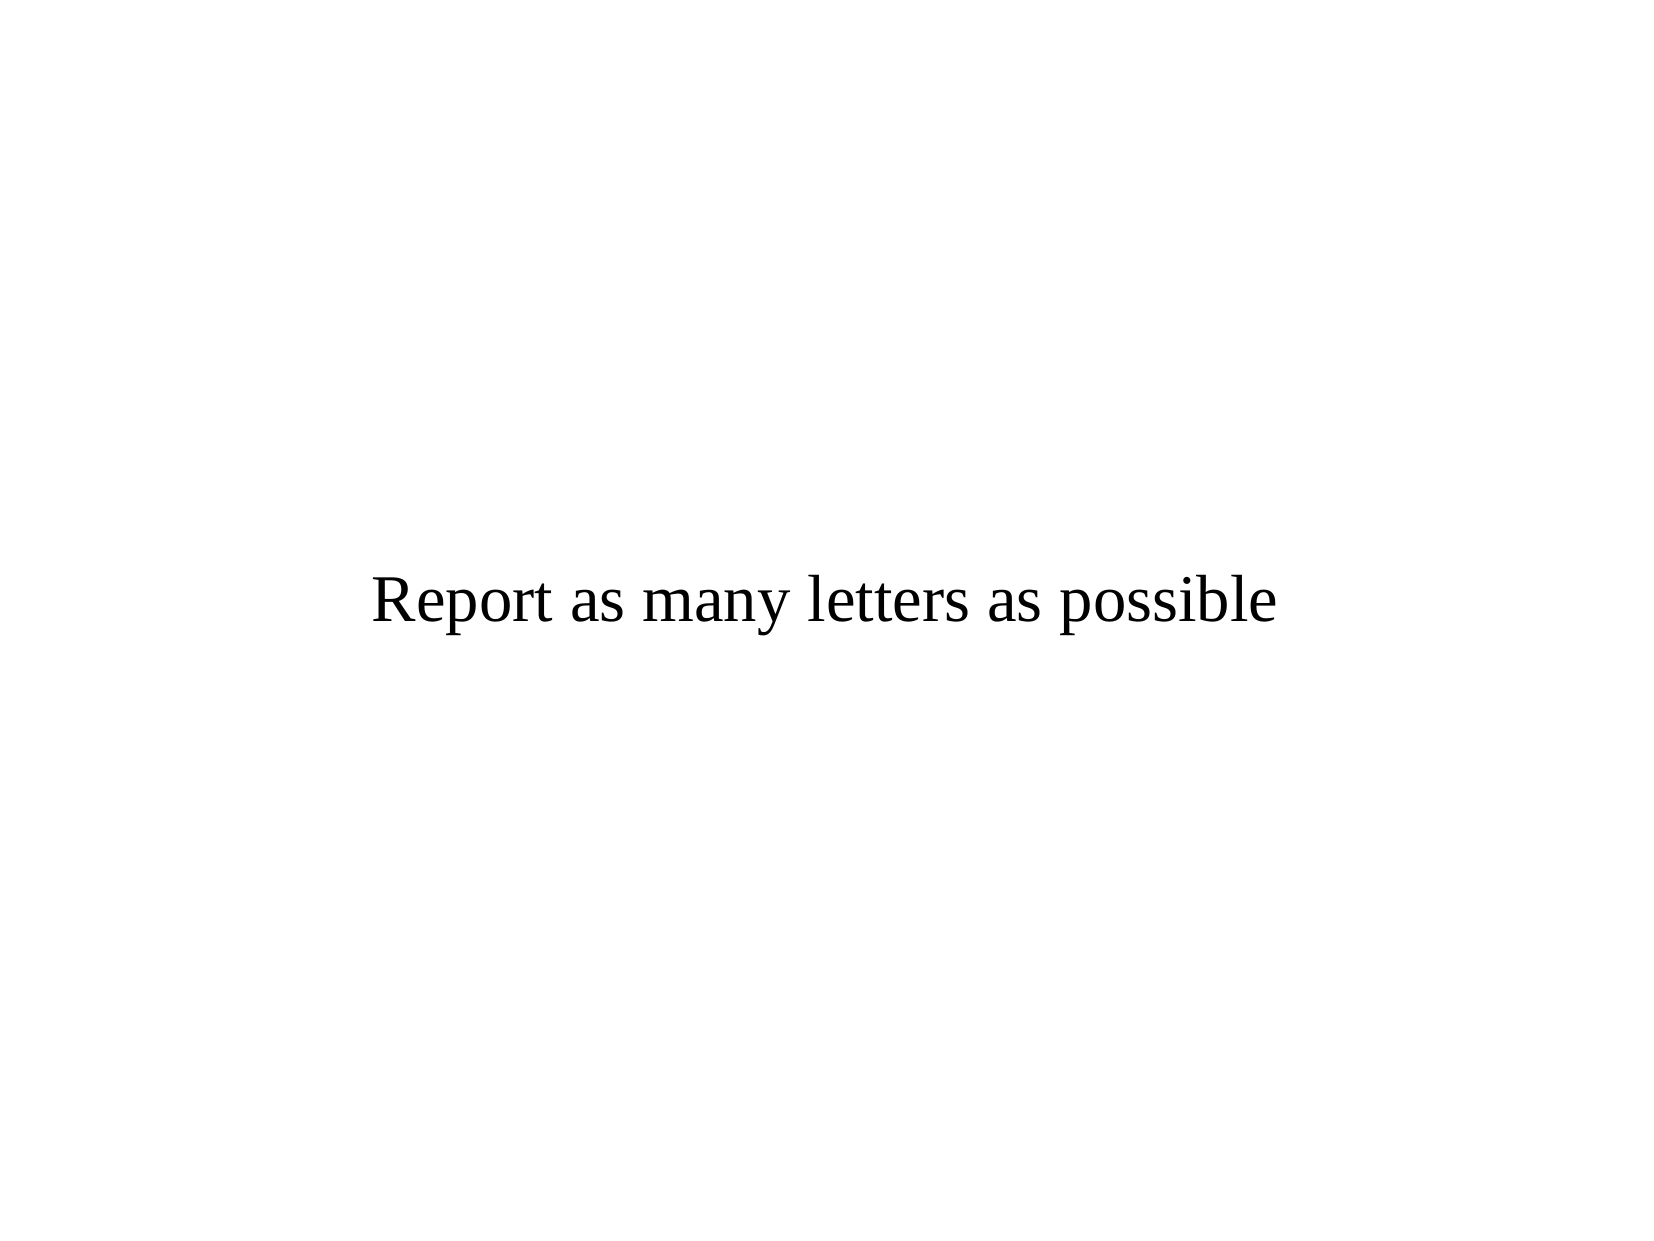

#
Report as many letters as possible